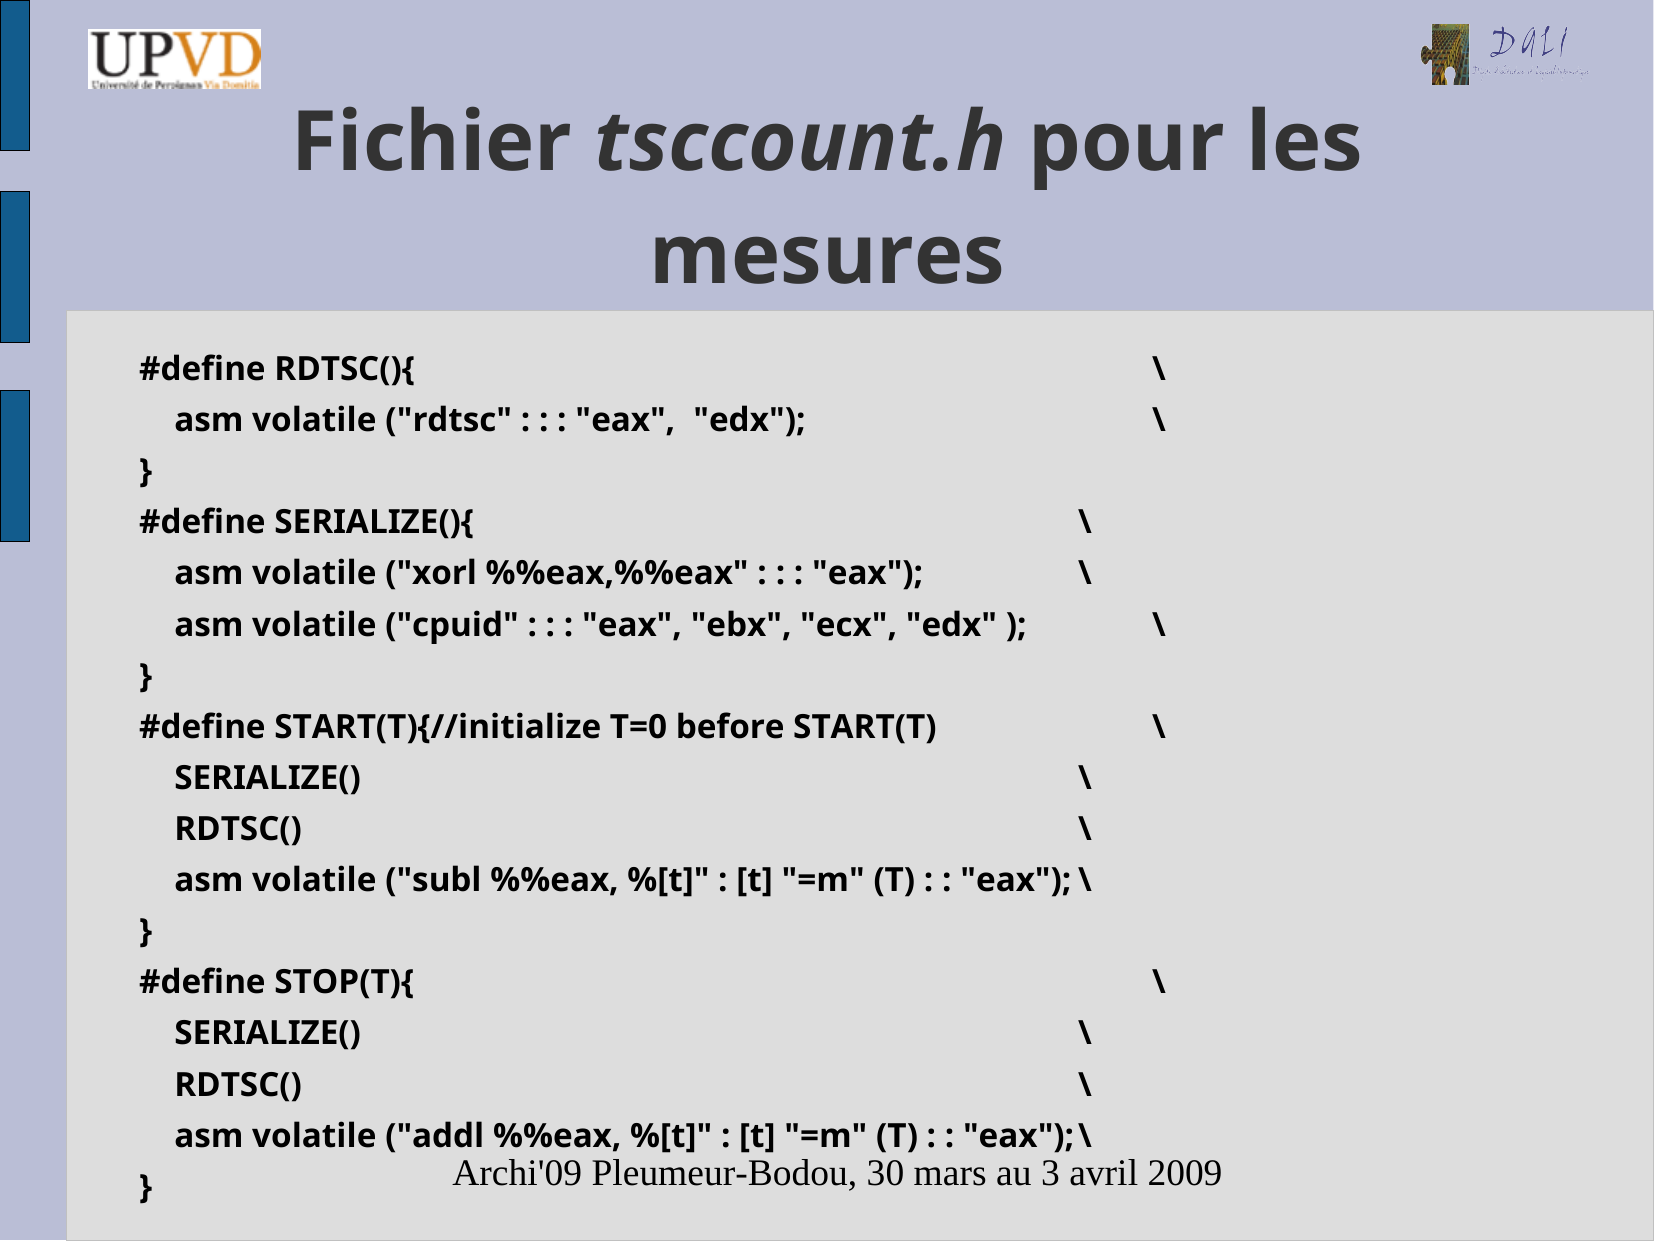

# Fichier tsccount.h pour les mesures
#define RDTSC(){										\
 asm volatile ("rdtsc" : : : "eax", "edx");					\
}
#define SERIALIZE(){									\
 asm volatile ("xorl %%eax,%%eax" : : : "eax");			\
 asm volatile ("cpuid" : : : "eax", "ebx", "ecx", "edx" );		\
}
#define START(T){//initialize T=0 before START(T)			\
 SERIALIZE()										\
 RDTSC()											\
 asm volatile ("subl %%eax, %[t]" : [t] "=m" (T) : : "eax");	\
}
#define STOP(T){										\
 SERIALIZE()										\
 RDTSC()											\
 asm volatile ("addl %%eax, %[t]" : [t] "=m" (T) : : "eax");	\
}
Archi'09 Pleumeur-Bodou, 30 mars au 3 avril 2009